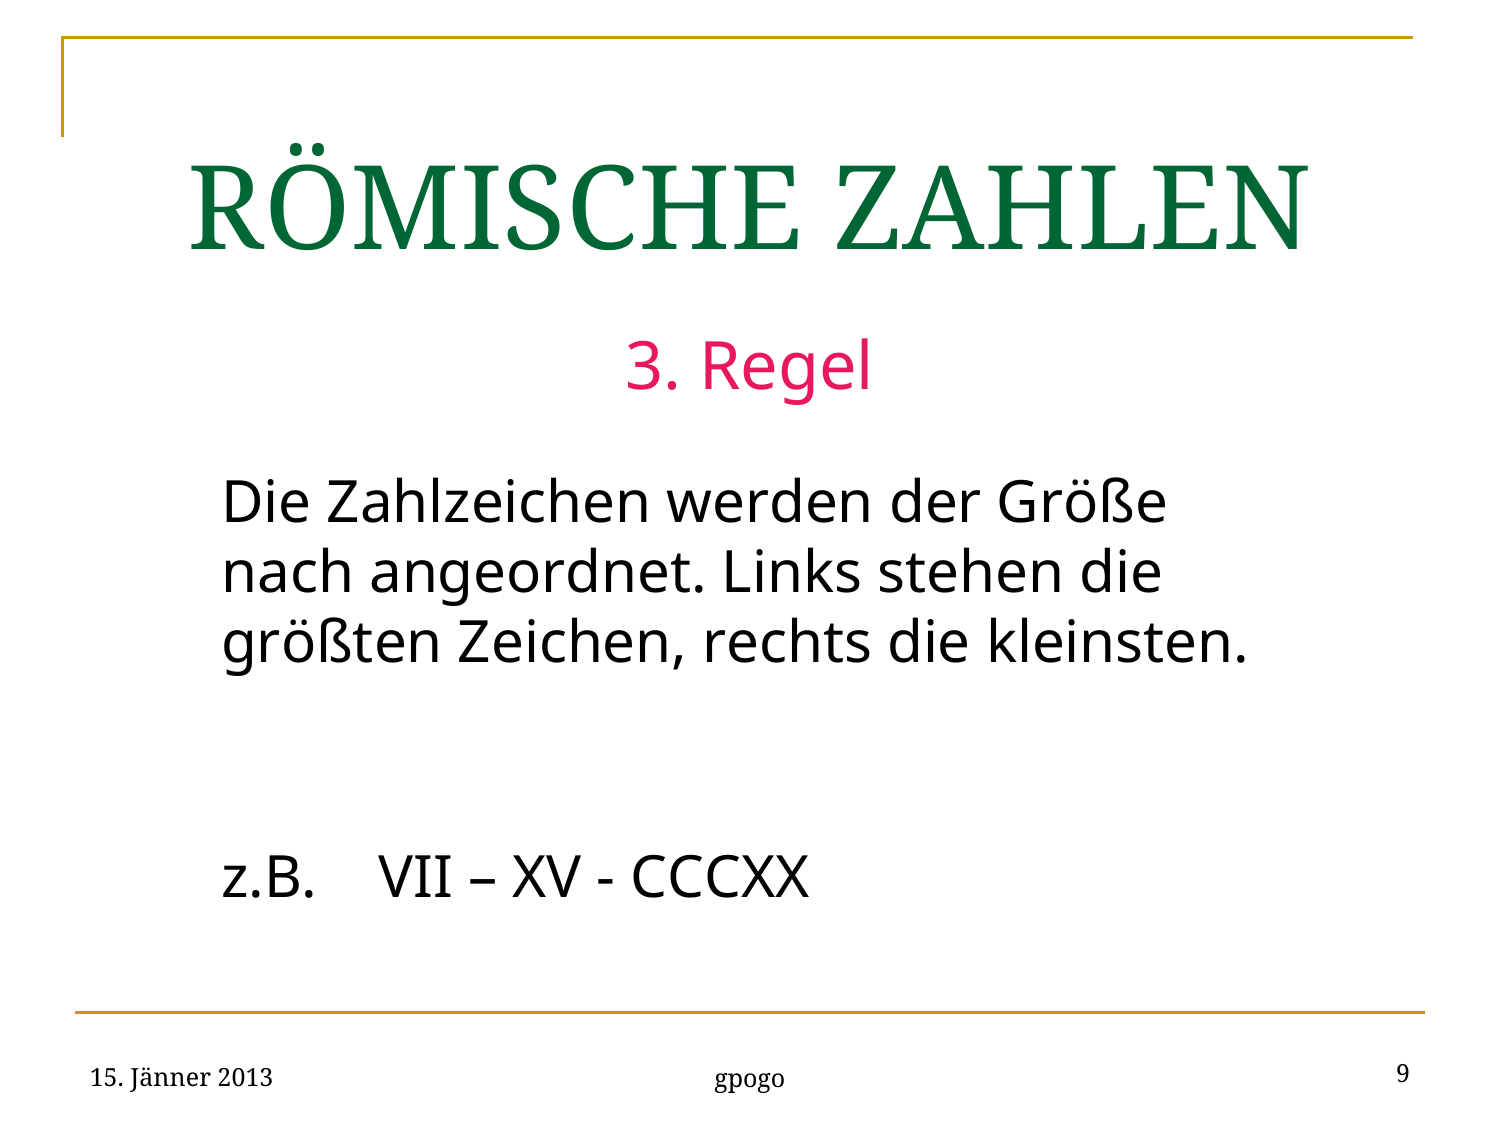

# RÖMISCHE ZAHLEN
3. Regel
Die Zahlzeichen werden der Größe nach angeordnet. Links stehen die größten Zeichen, rechts die kleinsten.
z.B. VII – XV - CCCXX
15. Jänner 2013
gpogo